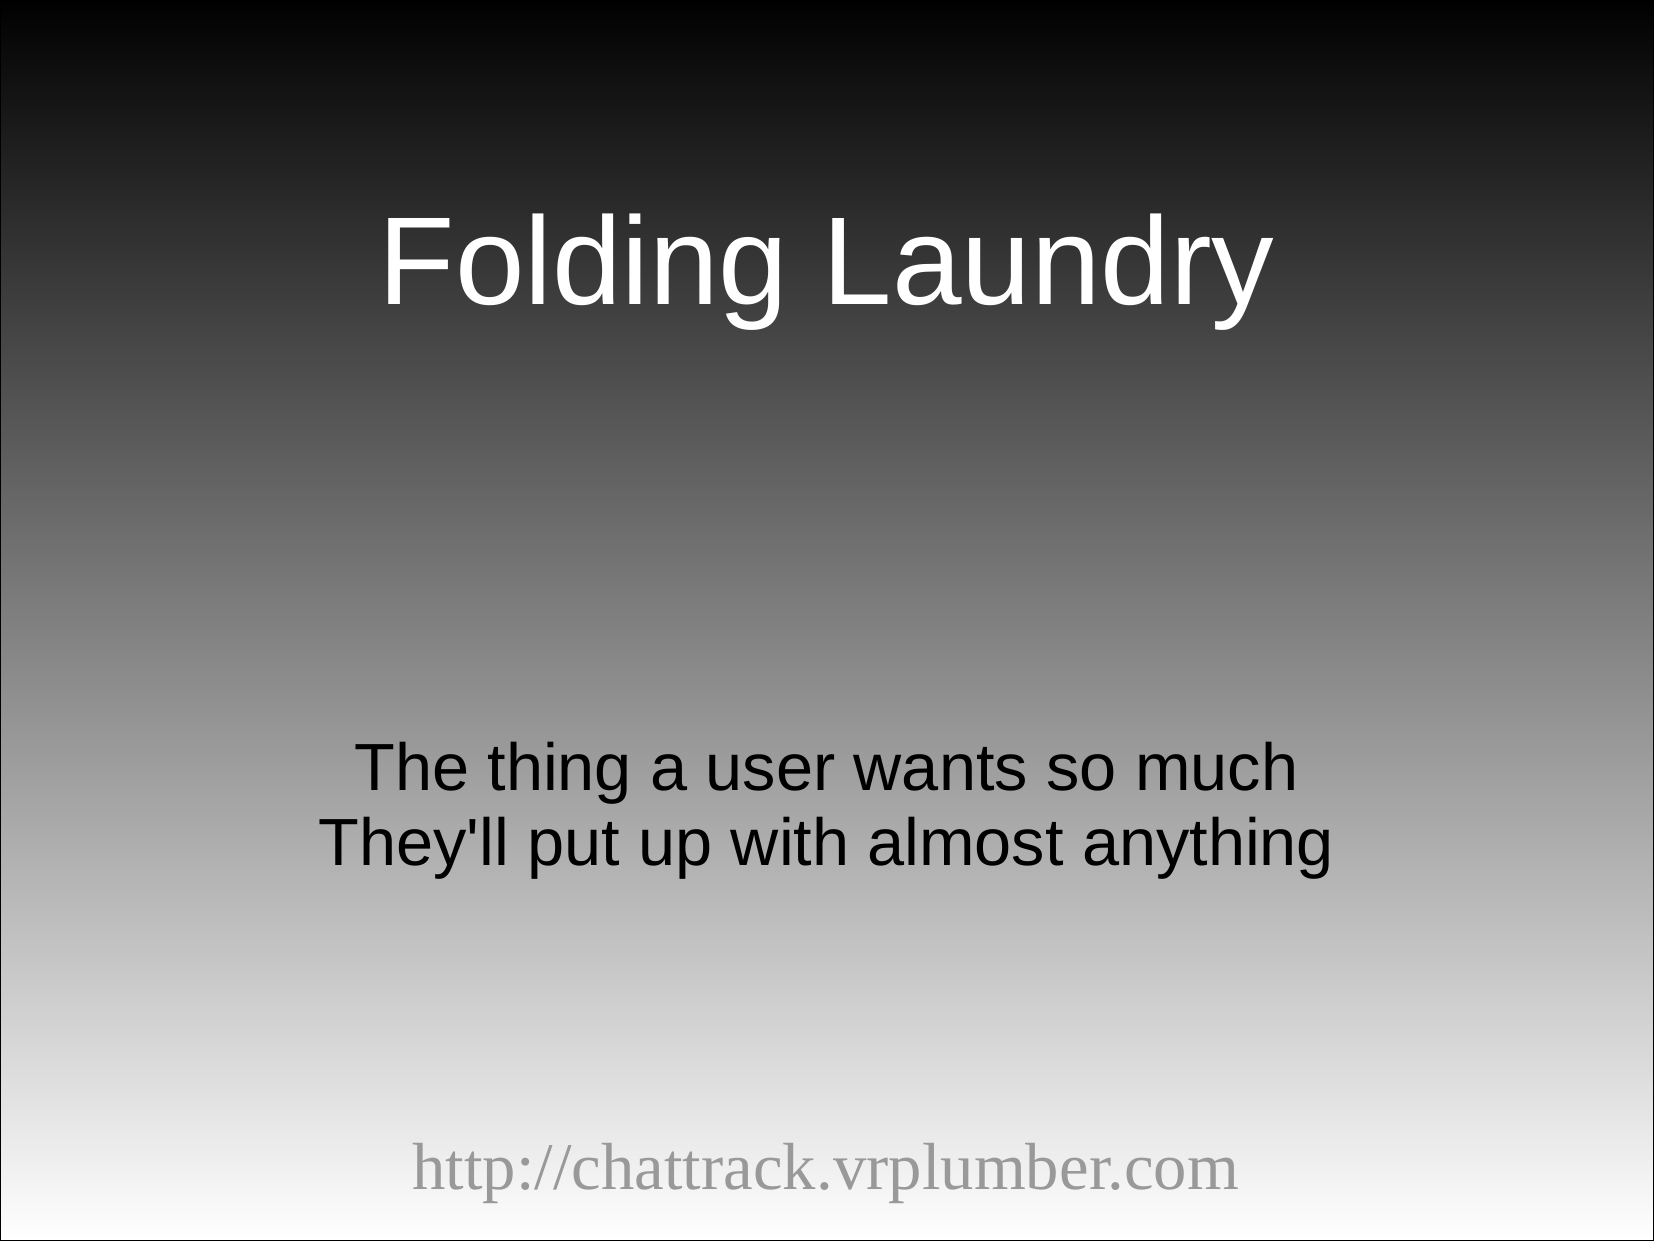

# Folding Laundry
The thing a user wants so much
They'll put up with almost anything
http://chattrack.vrplumber.com
16